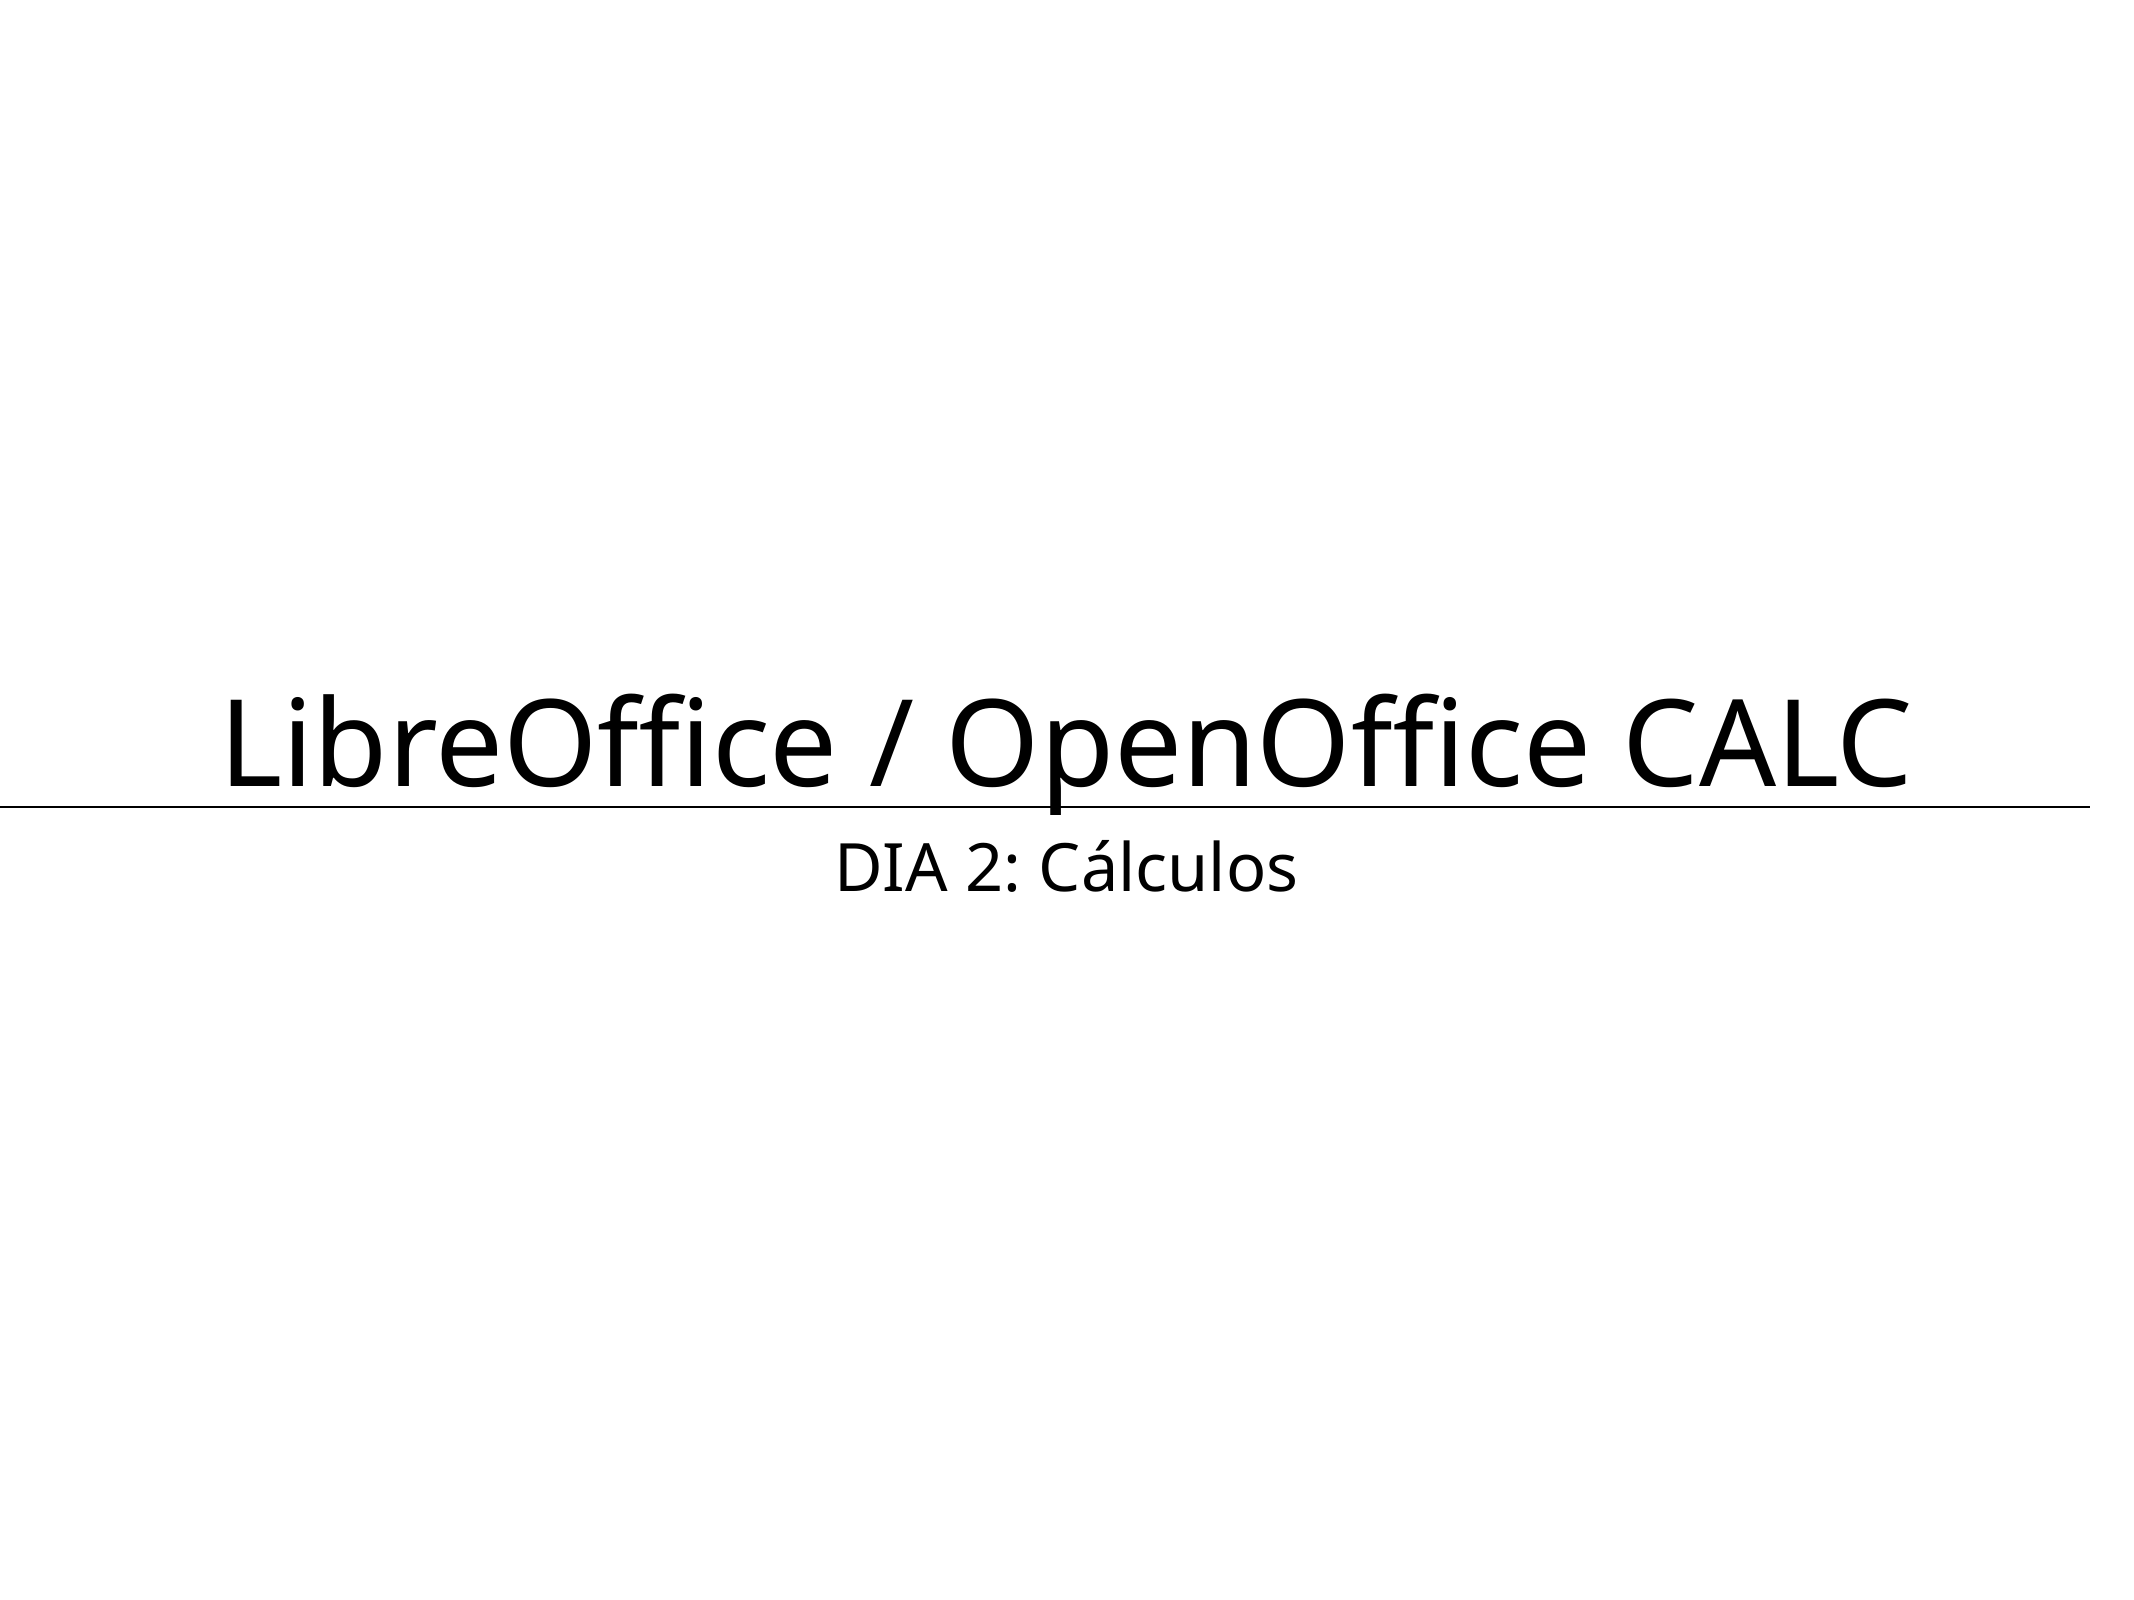

# LibreOffice / OpenOffice CALC
DIA 2: Cálculos